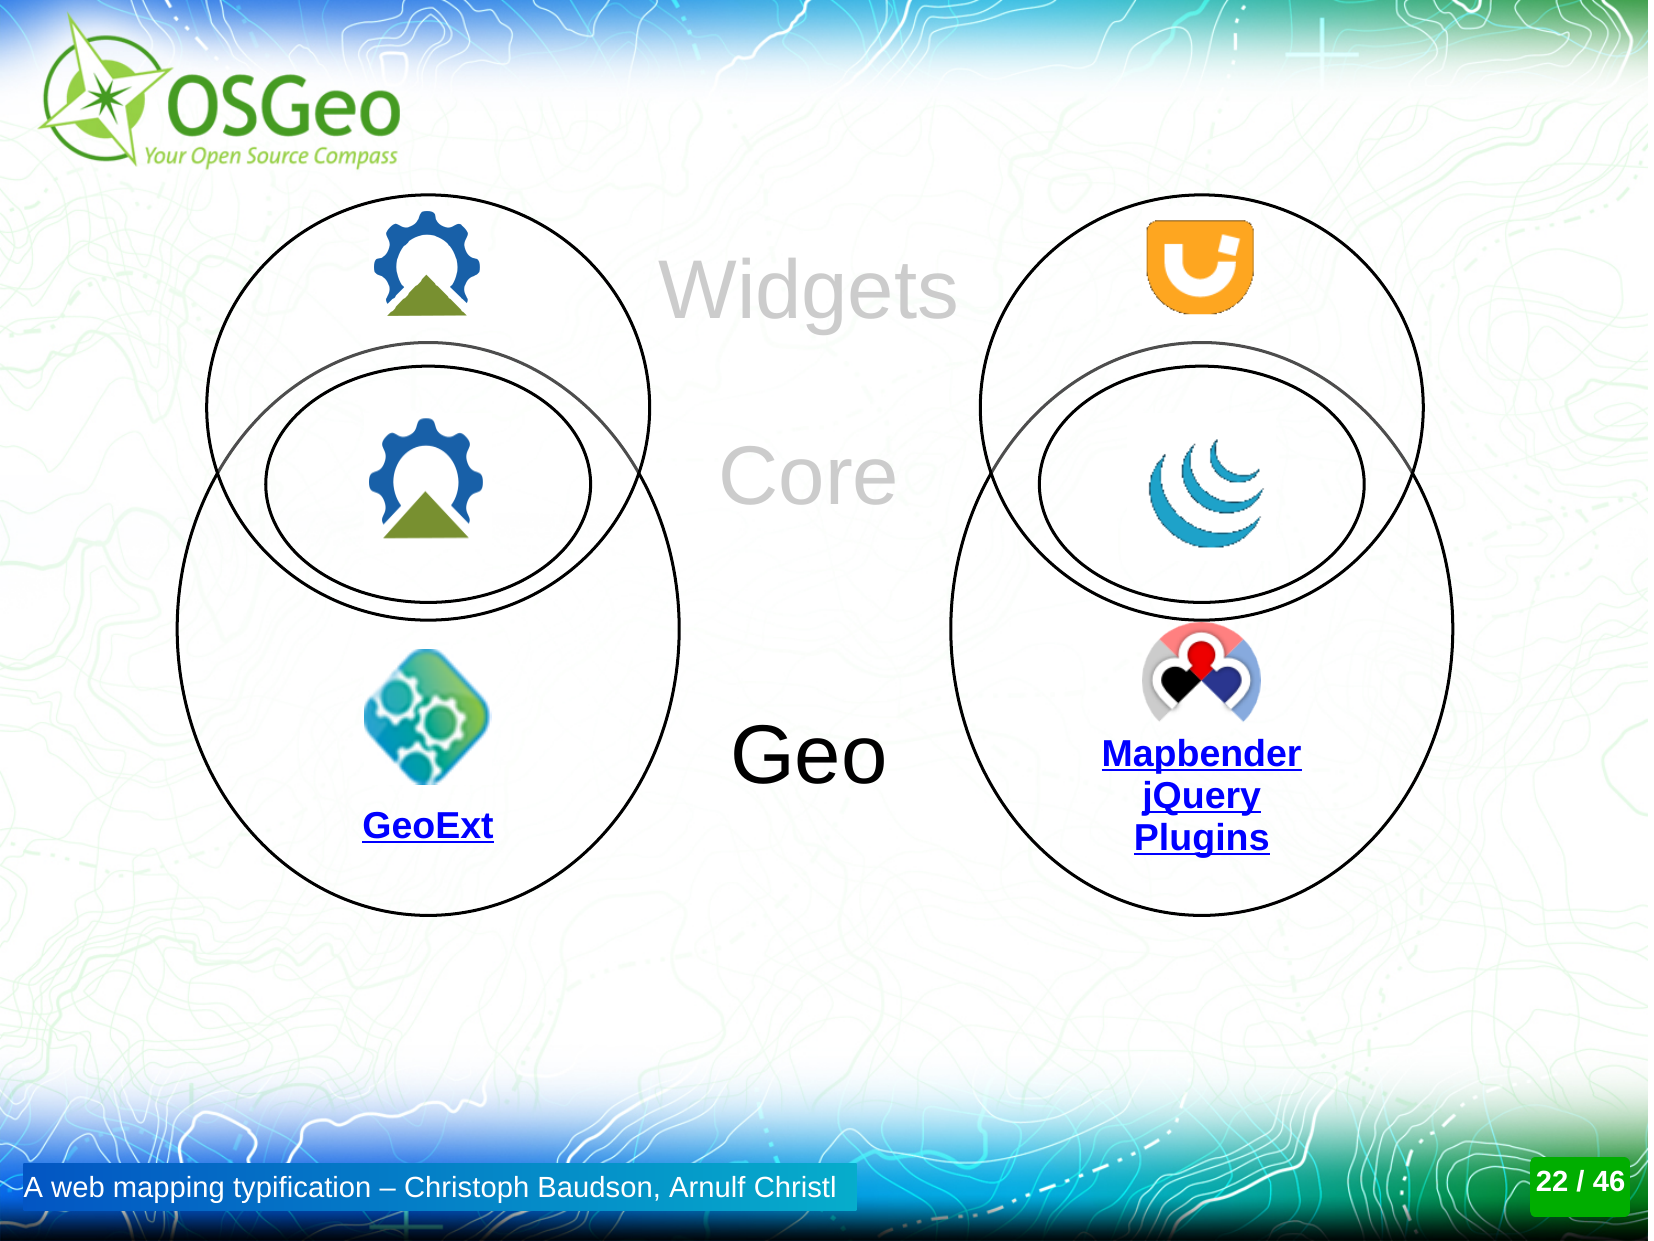

Widgets
Core
Geo
Mapbender
jQuery
Plugins
GeoExt